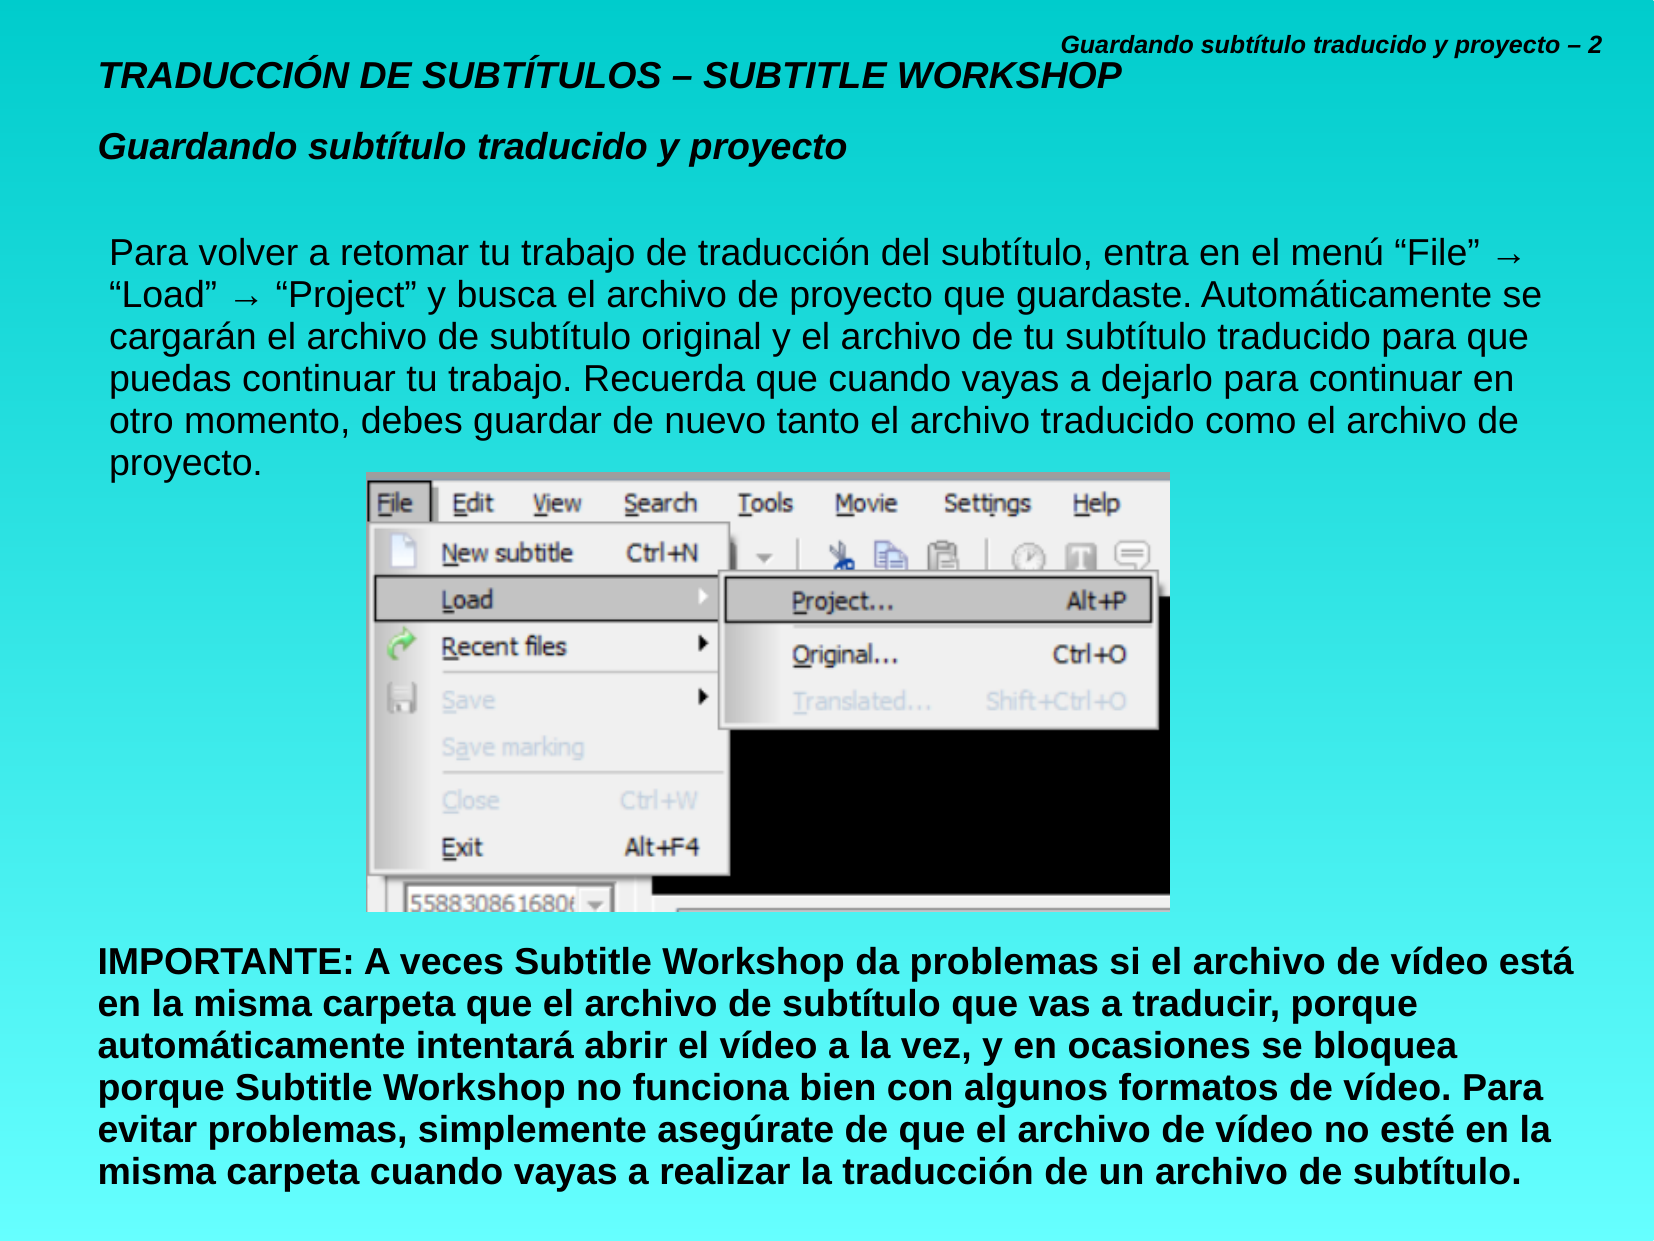

Guardando subtítulo traducido y proyecto – 2
TRADUCCIÓN DE SUBTÍTULOS – SUBTITLE WORKSHOP
Guardando subtítulo traducido y proyecto
Para volver a retomar tu trabajo de traducción del subtítulo, entra en el menú “File” → “Load” → “Project” y busca el archivo de proyecto que guardaste. Automáticamente se cargarán el archivo de subtítulo original y el archivo de tu subtítulo traducido para que puedas continuar tu trabajo. Recuerda que cuando vayas a dejarlo para continuar en otro momento, debes guardar de nuevo tanto el archivo traducido como el archivo de proyecto.
IMPORTANTE: A veces Subtitle Workshop da problemas si el archivo de vídeo está en la misma carpeta que el archivo de subtítulo que vas a traducir, porque automáticamente intentará abrir el vídeo a la vez, y en ocasiones se bloquea porque Subtitle Workshop no funciona bien con algunos formatos de vídeo. Para evitar problemas, simplemente asegúrate de que el archivo de vídeo no esté en la misma carpeta cuando vayas a realizar la traducción de un archivo de subtítulo.